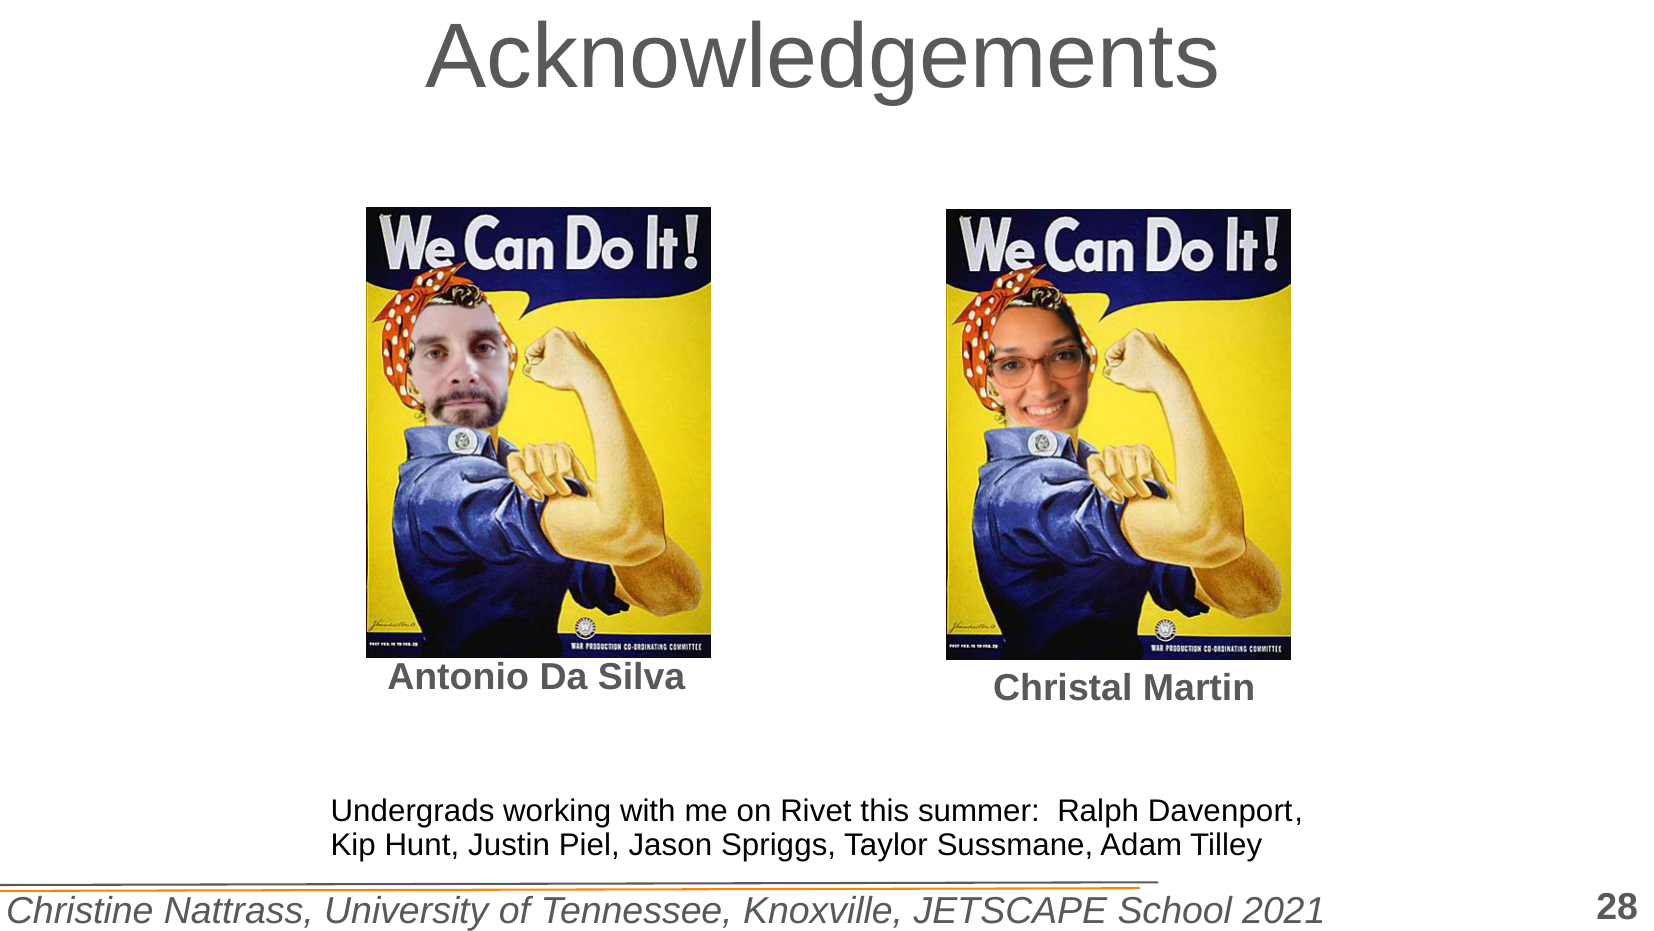

# Acknowledgements
Antonio Da Silva
Christal Martin
Undergrads working with me on Rivet this summer: Ralph Davenport, Kip Hunt, Justin Piel, Jason Spriggs, Taylor Sussmane, Adam Tilley